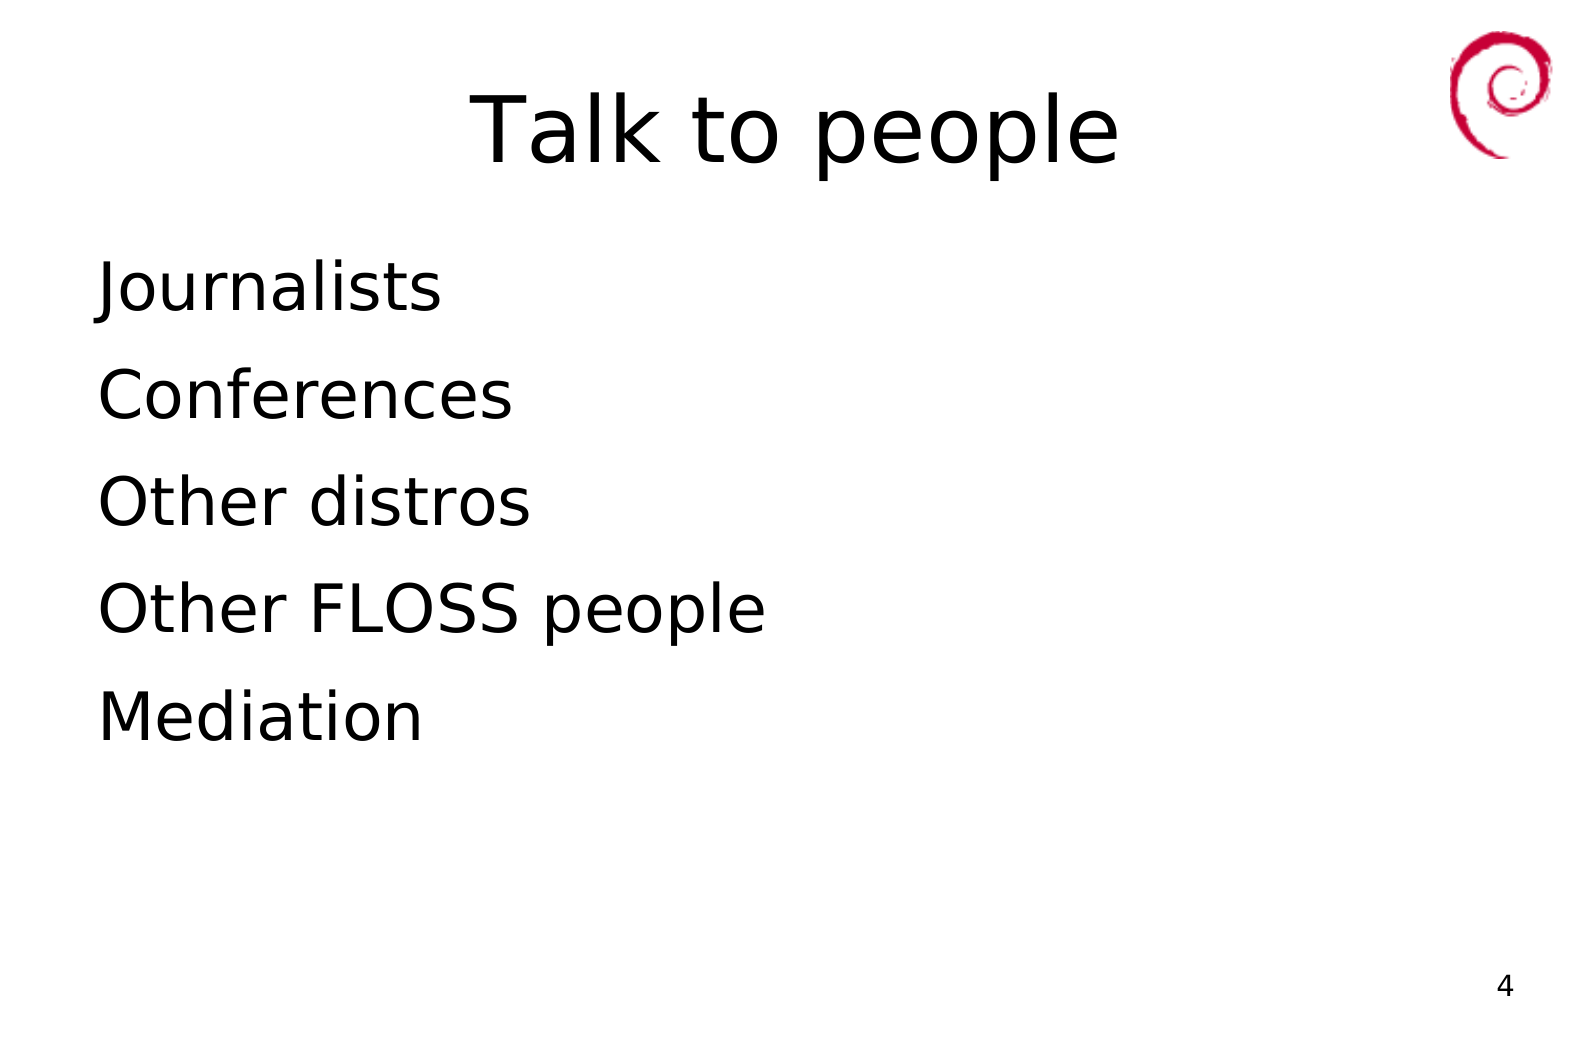

# Talk to people
Journalists
Conferences
Other distros
Other FLOSS people
Mediation
4